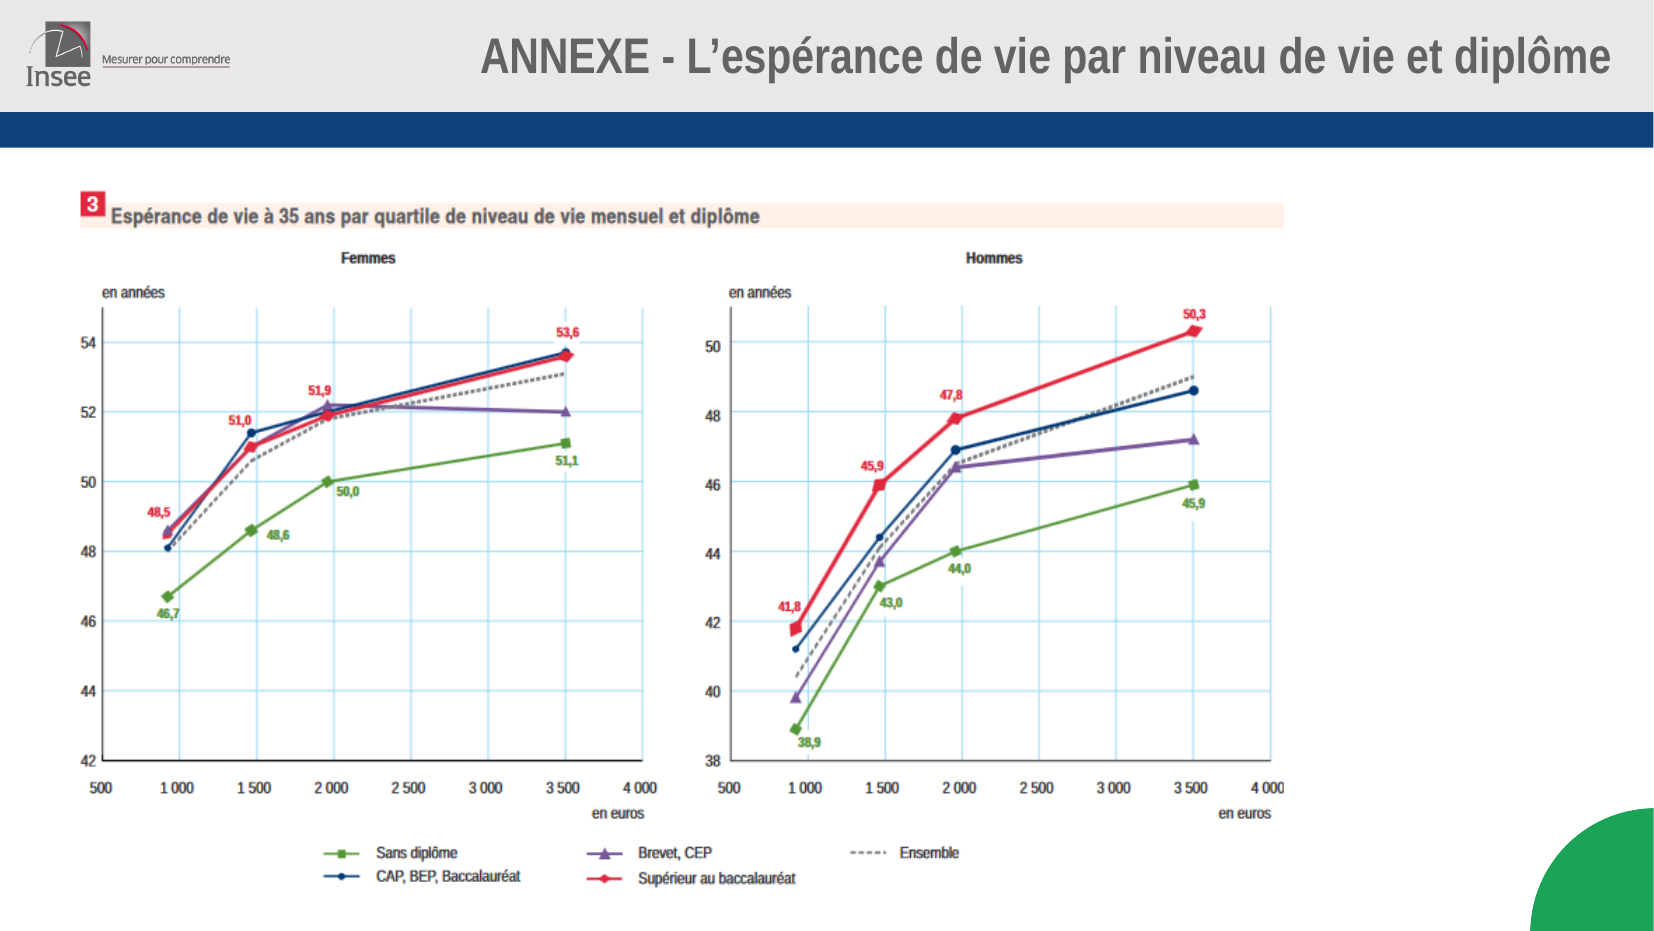

ANNEXE - L’espérance de vie par niveau de vie et diplôme